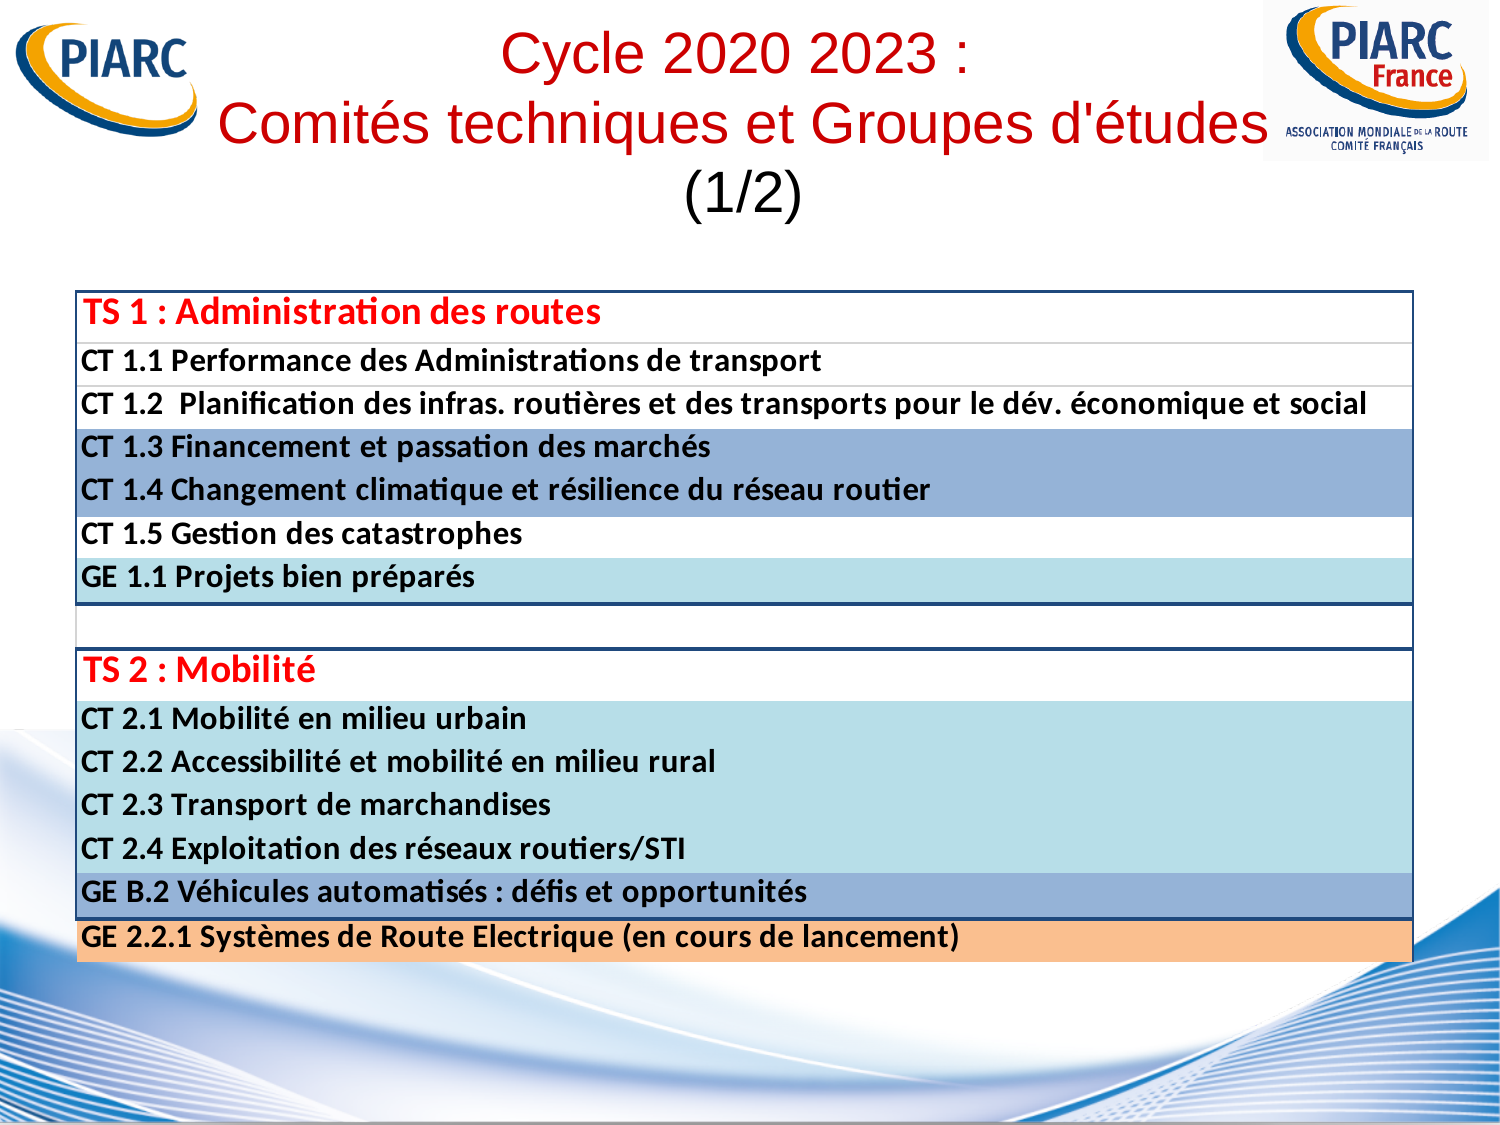

# Cycle 2020 2023 : Comités techniques et Groupes d'études (1/2)